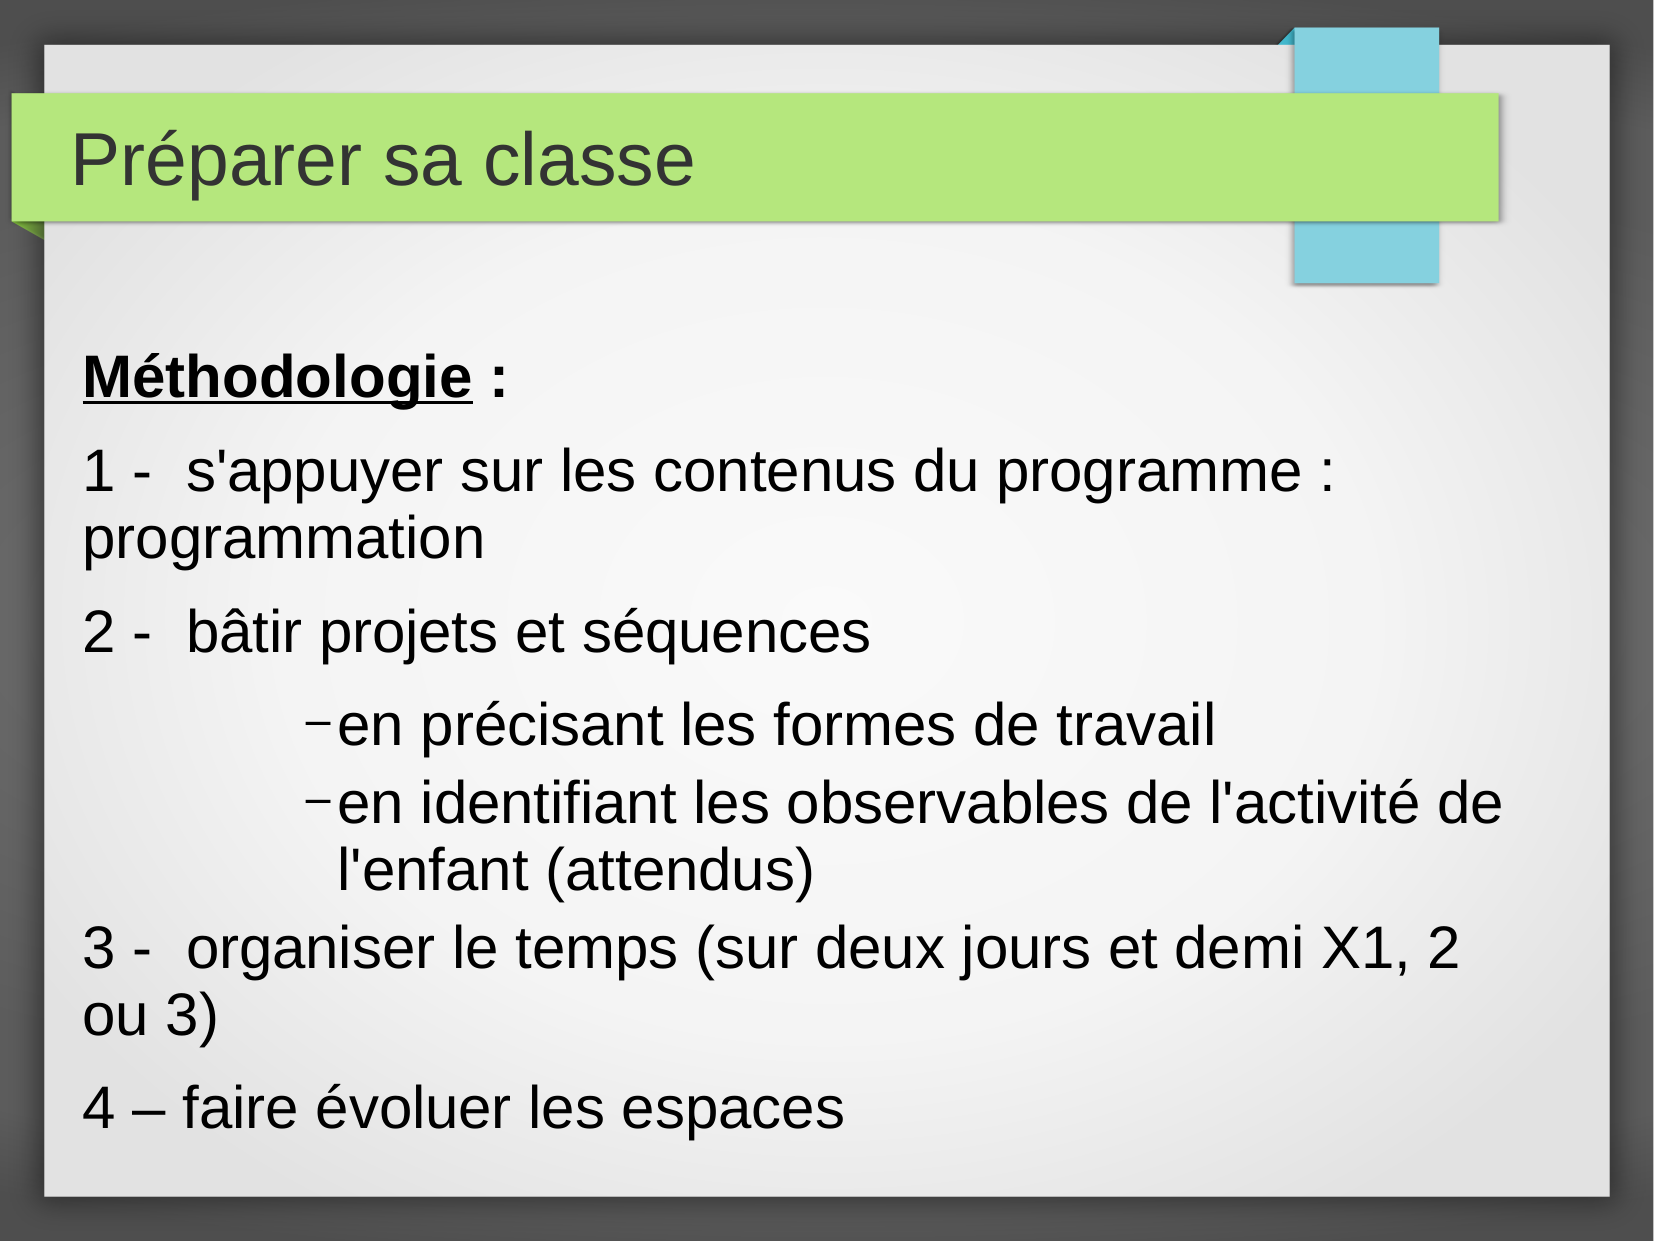

# Préparer sa classe
Méthodologie :
1 - s'appuyer sur les contenus du programme : programmation
2 - bâtir projets et séquences
en précisant les formes de travail
en identifiant les observables de l'activité de l'enfant (attendus)
3 - organiser le temps (sur deux jours et demi X1, 2 ou 3)
4 – faire évoluer les espaces